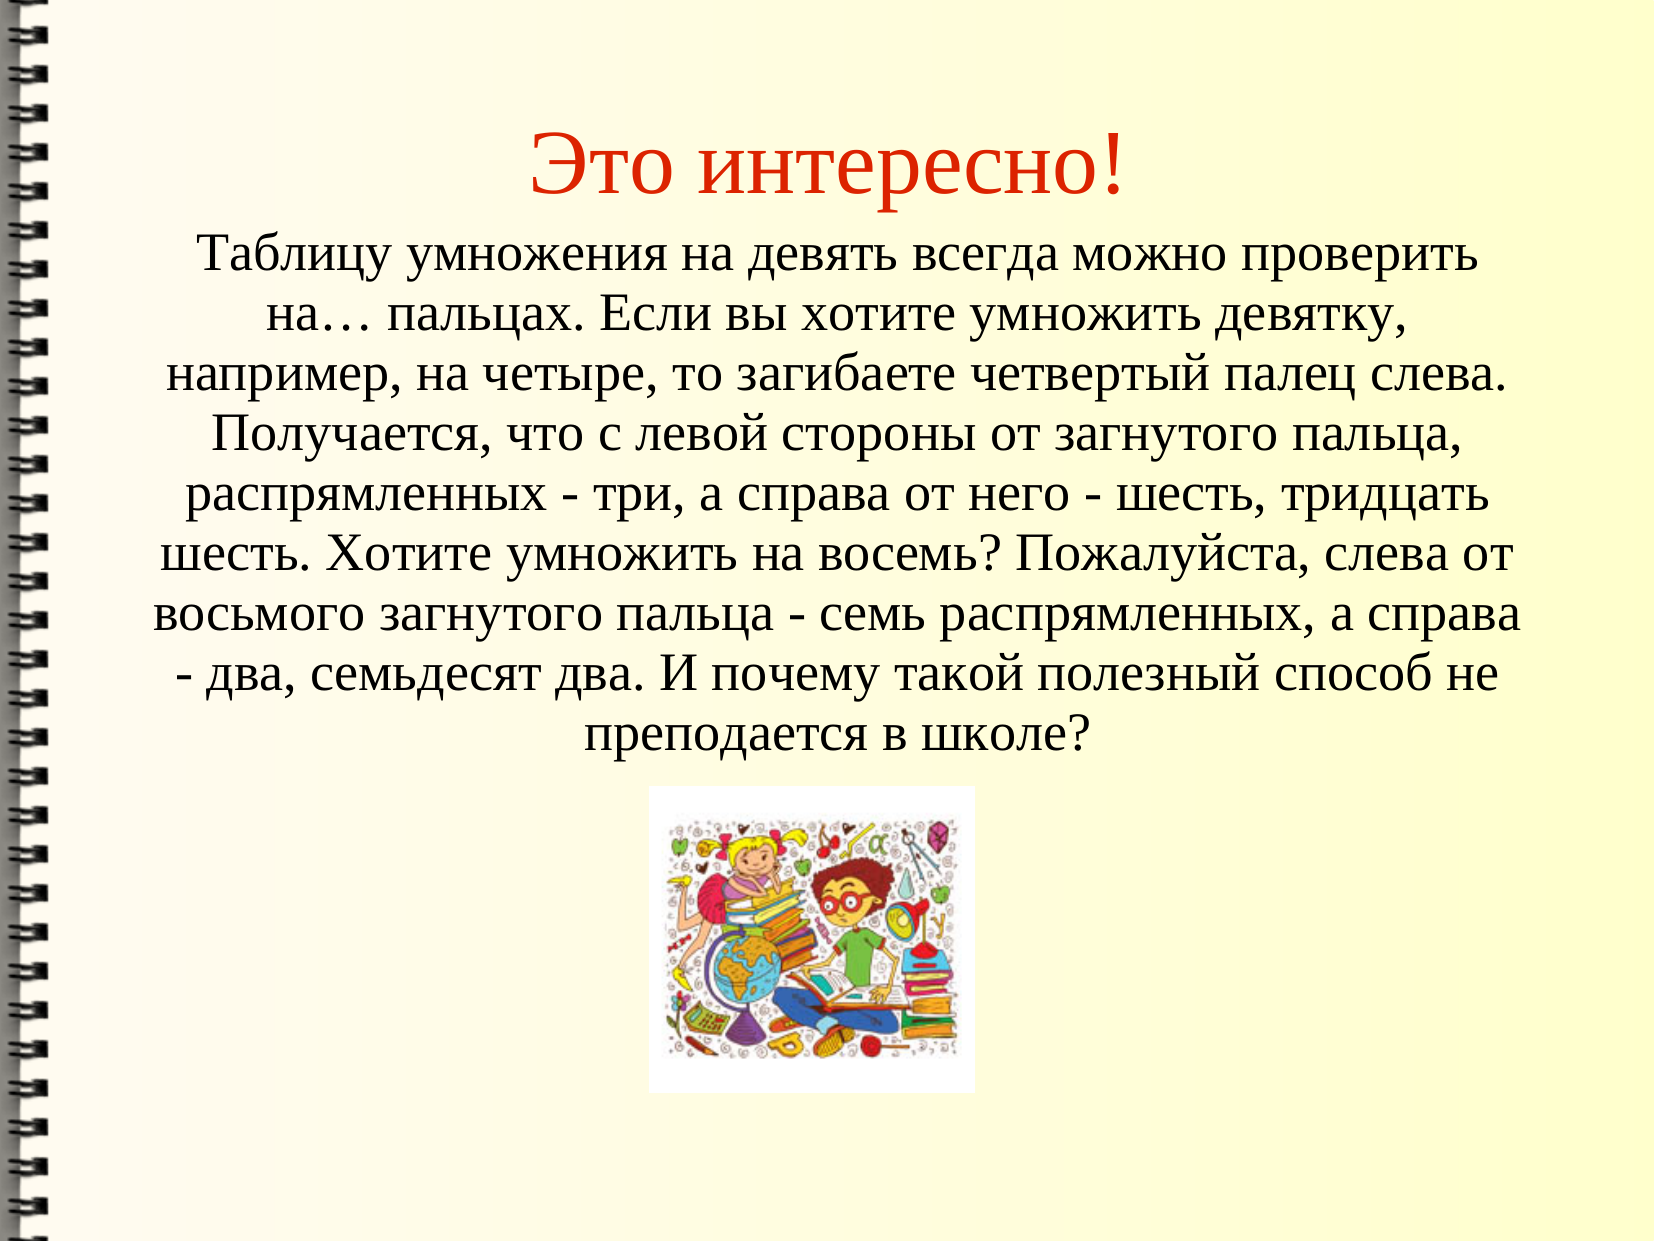

# Это интересно!
Таблицу умножения на девять всегда можно проверить на… пальцах. Если вы хотите умножить девятку, например, на четыре, то загибаете четвертый палец слева. Получается, что с левой стороны от загнутого пальца, распрямленных - три, а справа от него - шесть, тридцать шесть. Хотите умножить на восемь? Пожалуйста, слева от восьмого загнутого пальца - семь распрямленных, а справа - два, семьдесят два. И почему такой полезный способ не преподается в школе?